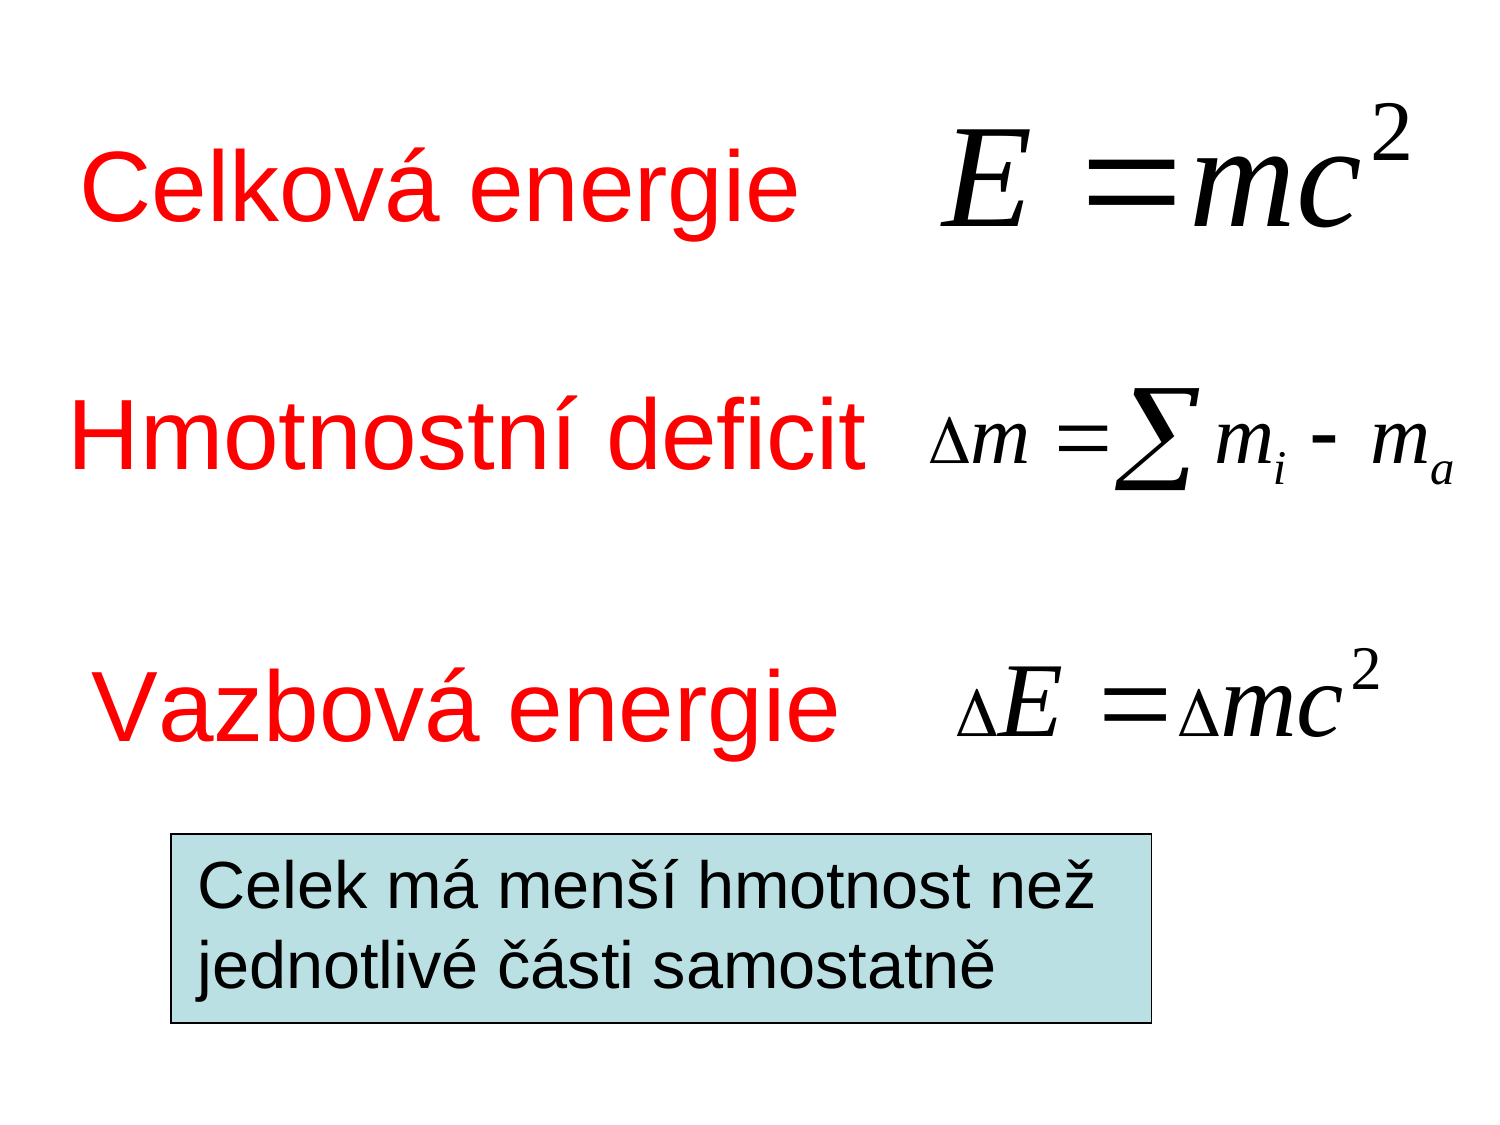

Celková energie
Hmotnostní deficit
Vazbová energie
Celek má menší hmotnost než jednotlivé části samostatně